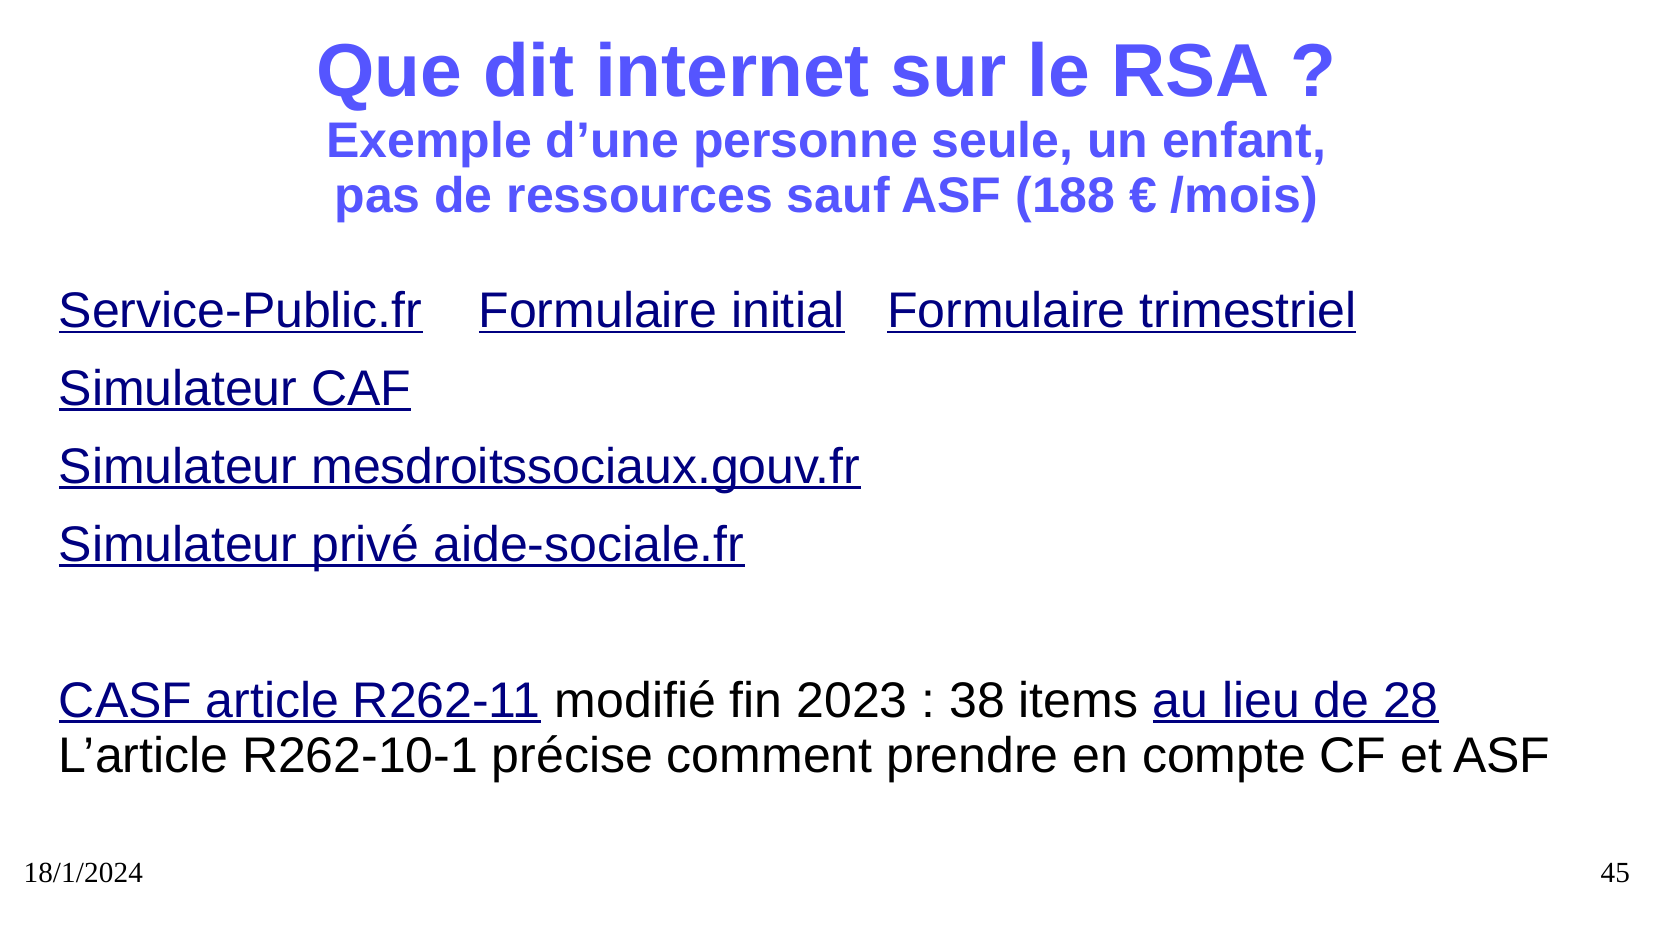

# Que dit internet sur le RSA ? Exemple d’une personne seule, un enfant, pas de ressources sauf ASF (188 € /mois)
Service-Public.fr Formulaire initial Formulaire trimestriel
Simulateur CAF
Simulateur mesdroitssociaux.gouv.fr
Simulateur privé aide-sociale.fr
CASF article R262-11 modifié fin 2023 : 38 items au lieu de 28
L’article R262-10-1 précise comment prendre en compte CF et ASF
18/1/2024
45